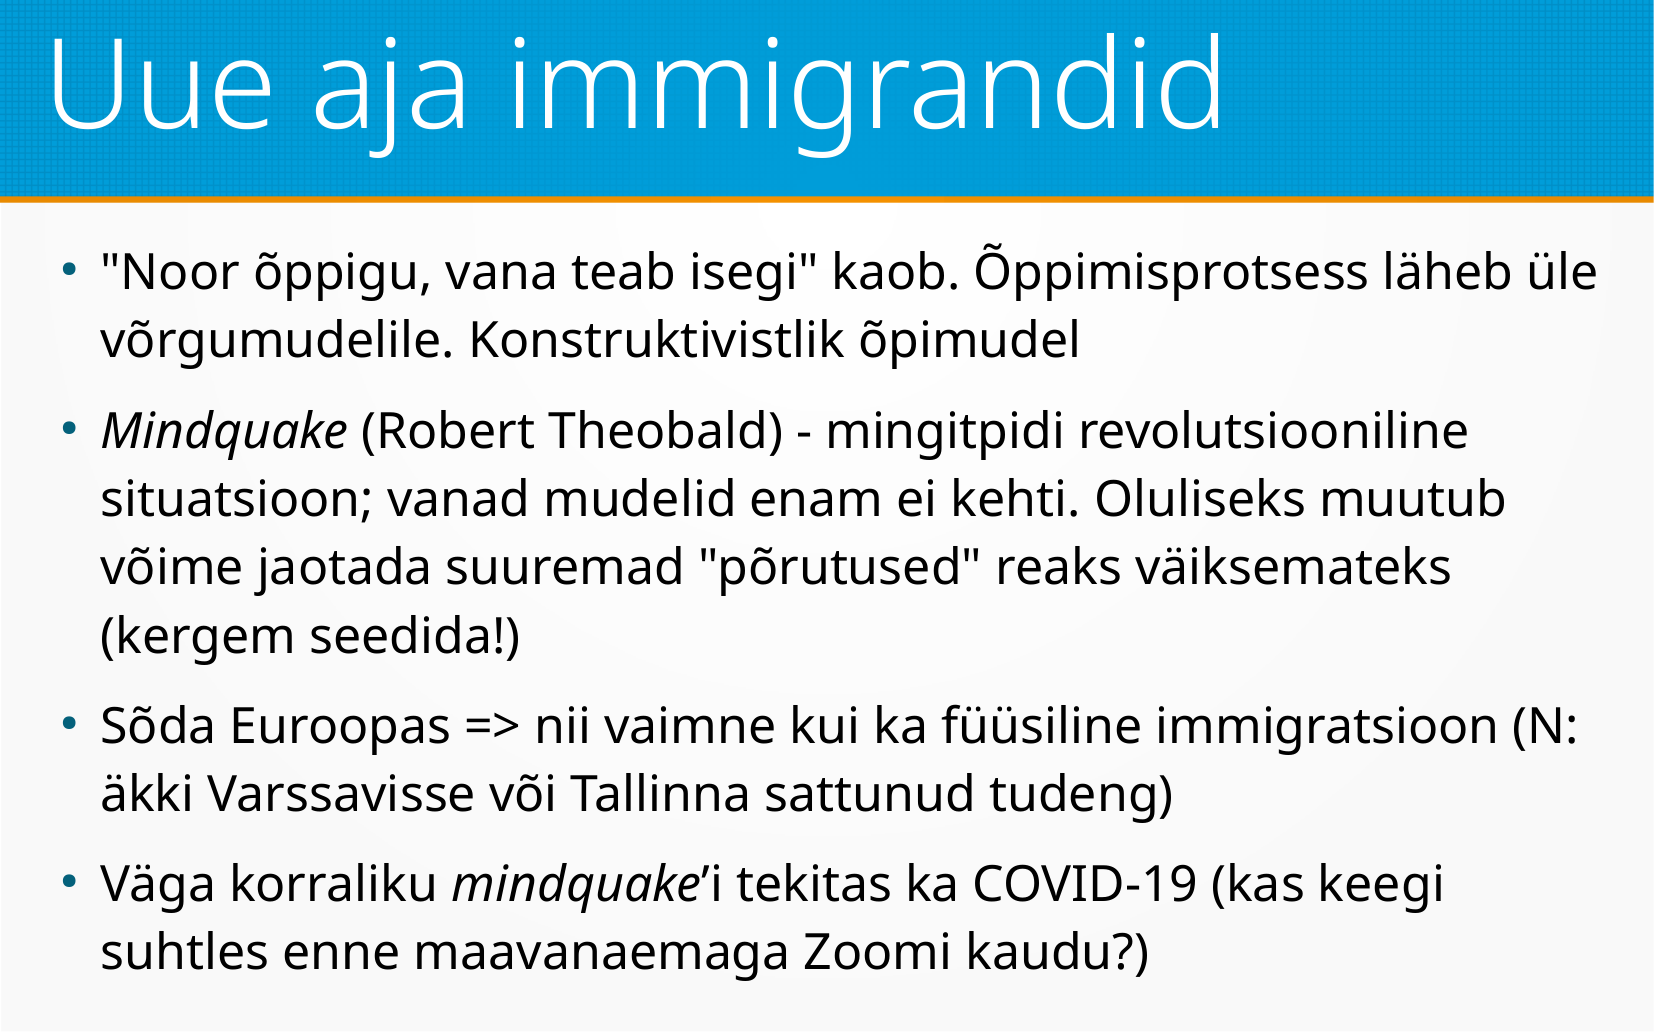

# Uue aja immigrandid
"Noor õppigu, vana teab isegi" kaob. Õppimisprotsess läheb üle võrgumudelile. Konstruktivistlik õpimudel
Mindquake (Robert Theobald) - mingitpidi revolutsiooniline situatsioon; vanad mudelid enam ei kehti. Oluliseks muutub võime jaotada suuremad "põrutused" reaks väiksemateks (kergem seedida!)
Sõda Euroopas => nii vaimne kui ka füüsiline immigratsioon (N: äkki Varssavisse või Tallinna sattunud tudeng)
Väga korraliku mindquake’i tekitas ka COVID-19 (kas keegi suhtles enne maavanaemaga Zoomi kaudu?)